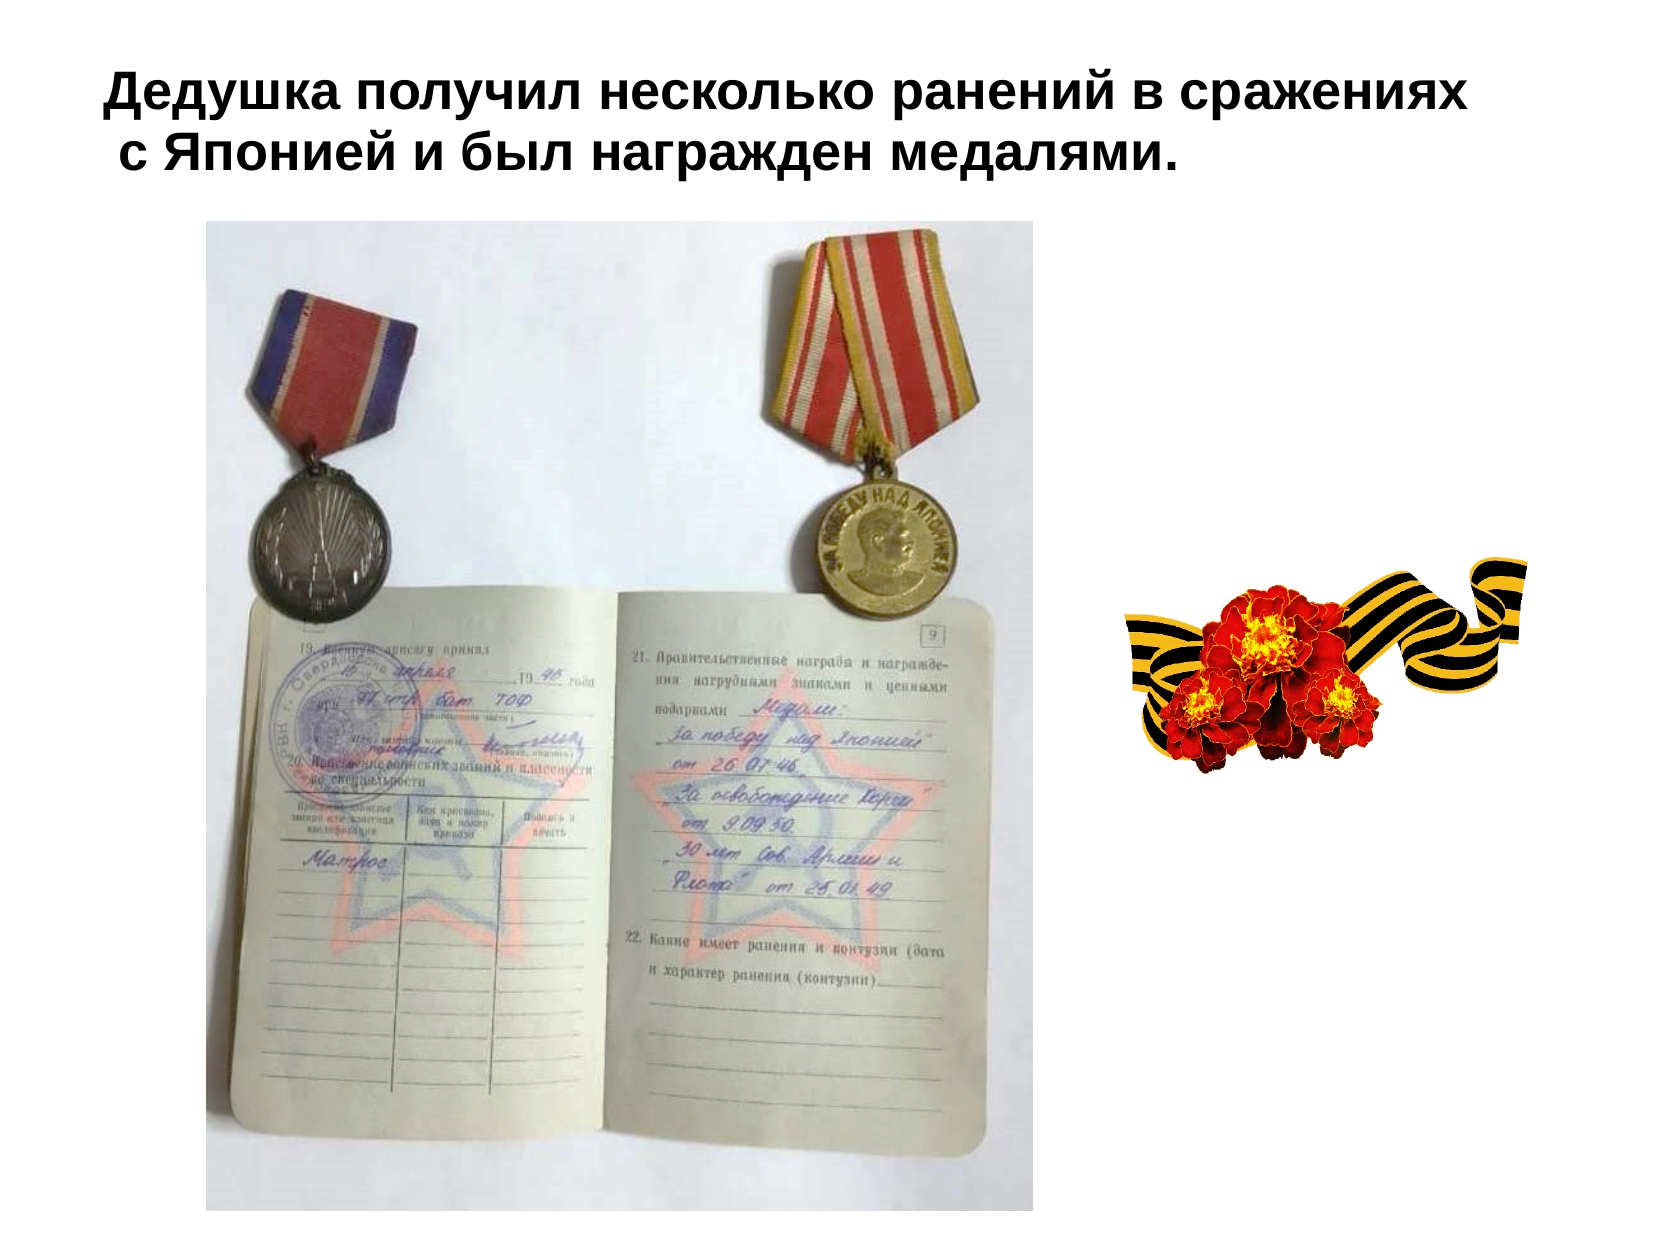

Дедушка получил несколько ранений в сражениях
 с Японией и был награжден медалями.